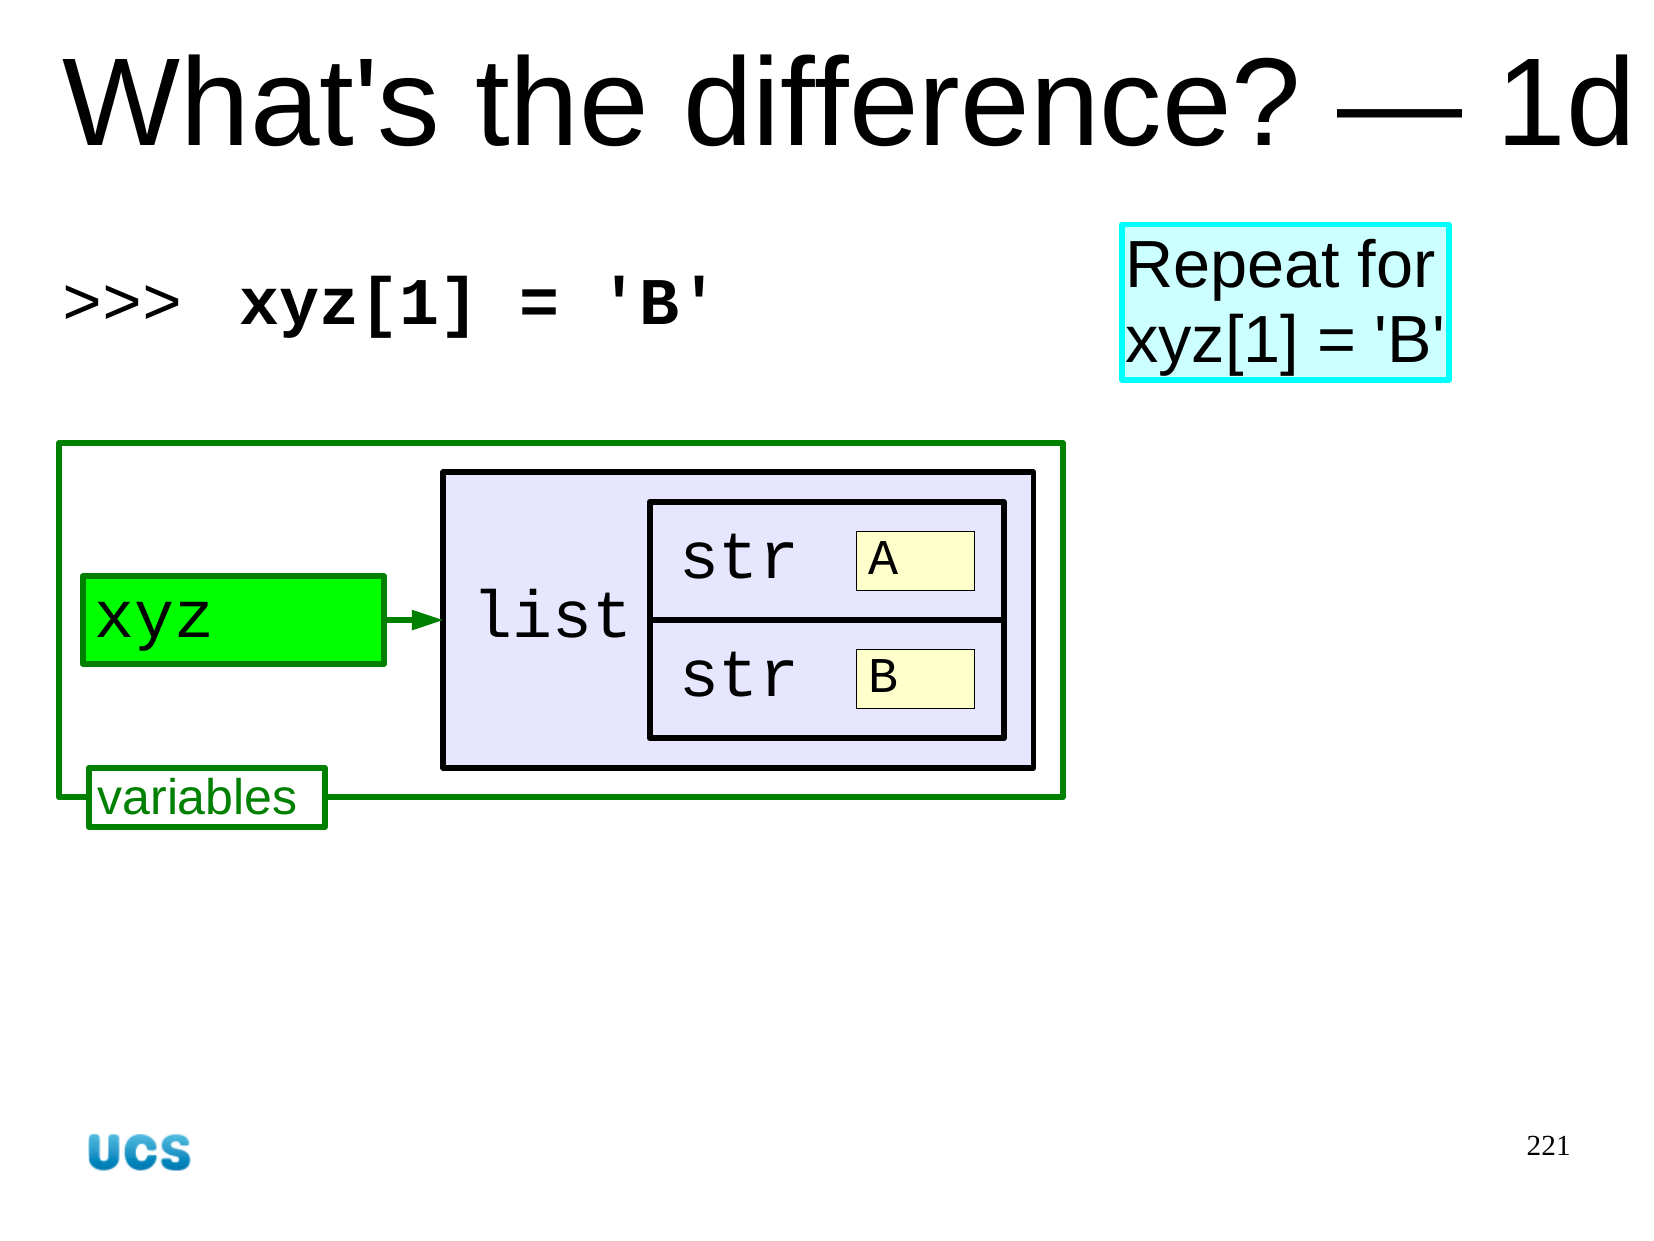

What's the difference? — 1d
Repeat for
xyz[1] = 'B'
>>>
xyz[1] = 'B'
list
str
A
xyz
str
B
variables
221